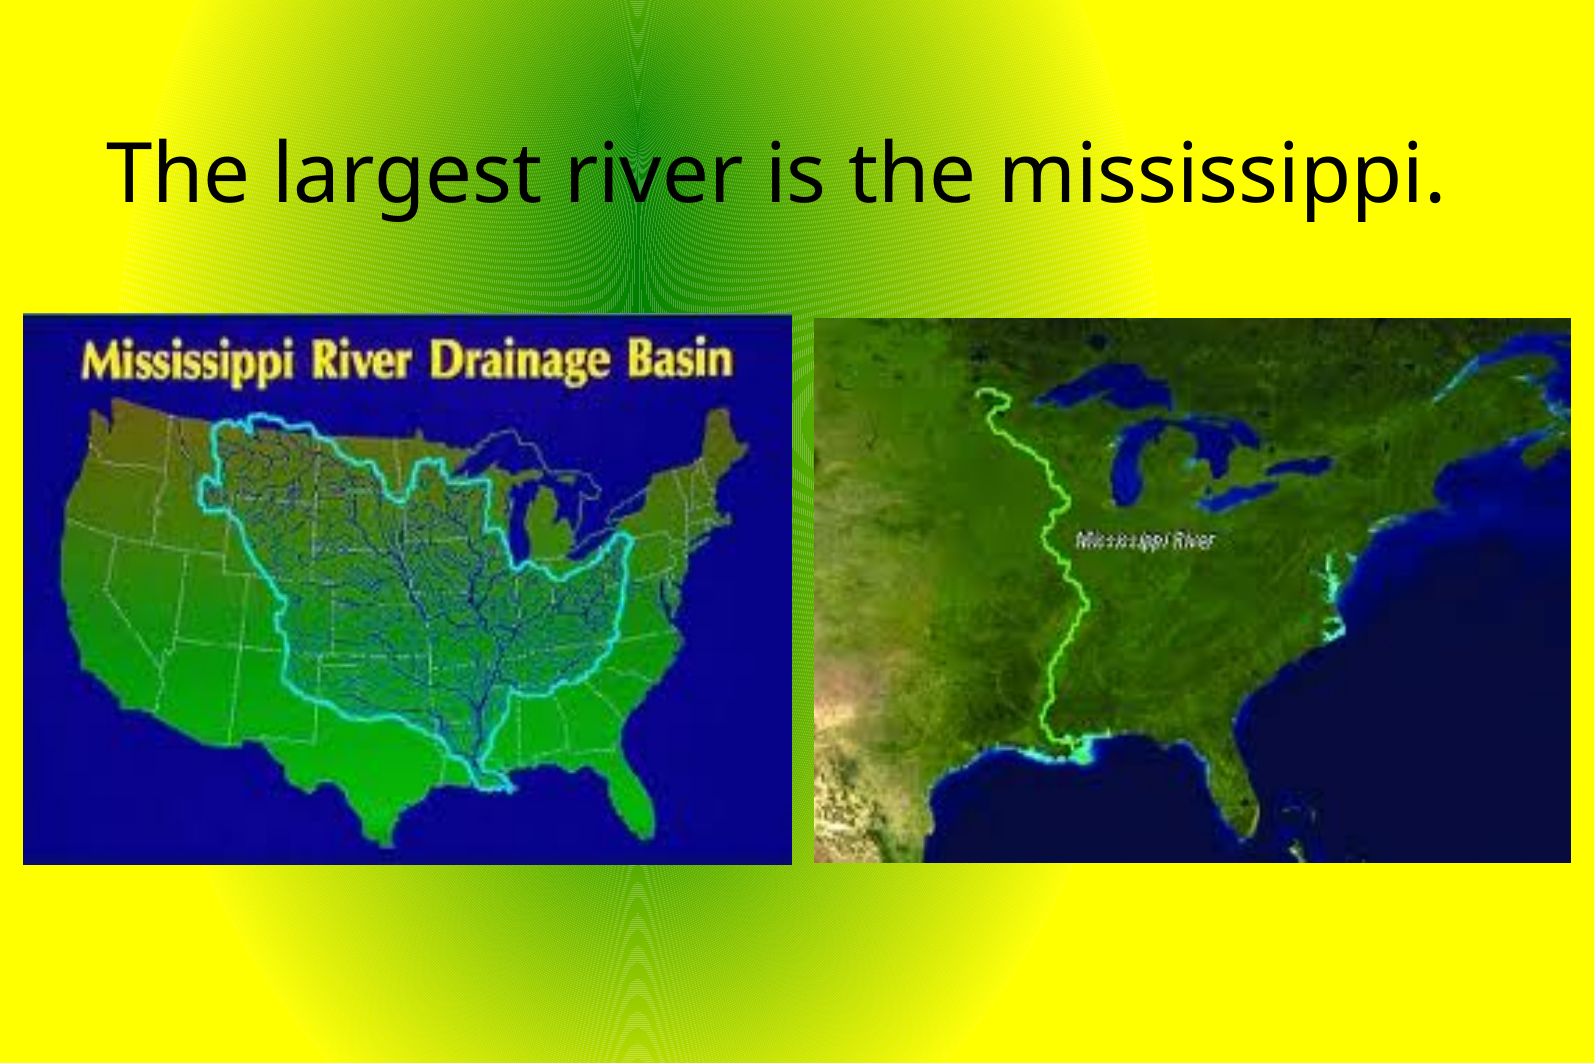

#
The largest river is the mississippi.